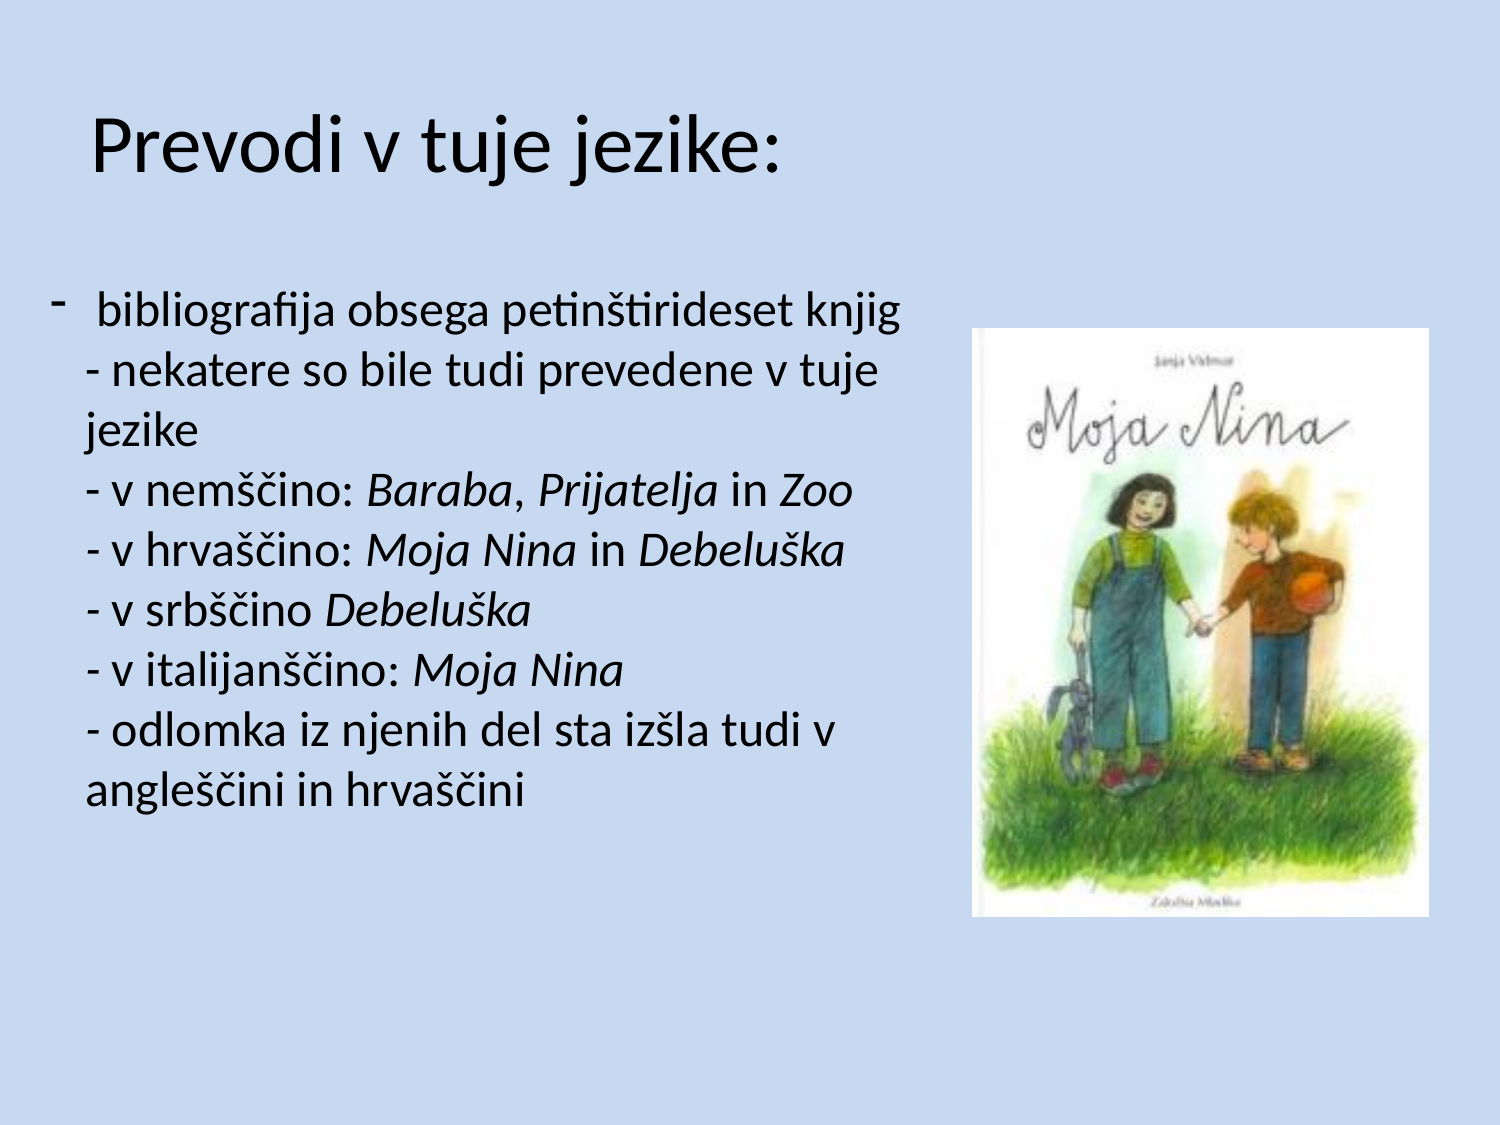

# Prevodi v tuje jezike:
 bibliografija obsega petinštirideset knjig
- nekatere so bile tudi prevedene v tuje jezike
- v nemščino: Baraba, Prijatelja in Zoo
- v hrvaščino: Moja Nina in Debeluška
- v srbščino Debeluška
- v italijanščino: Moja Nina
- odlomka iz njenih del sta izšla tudi v angleščini in hrvaščini